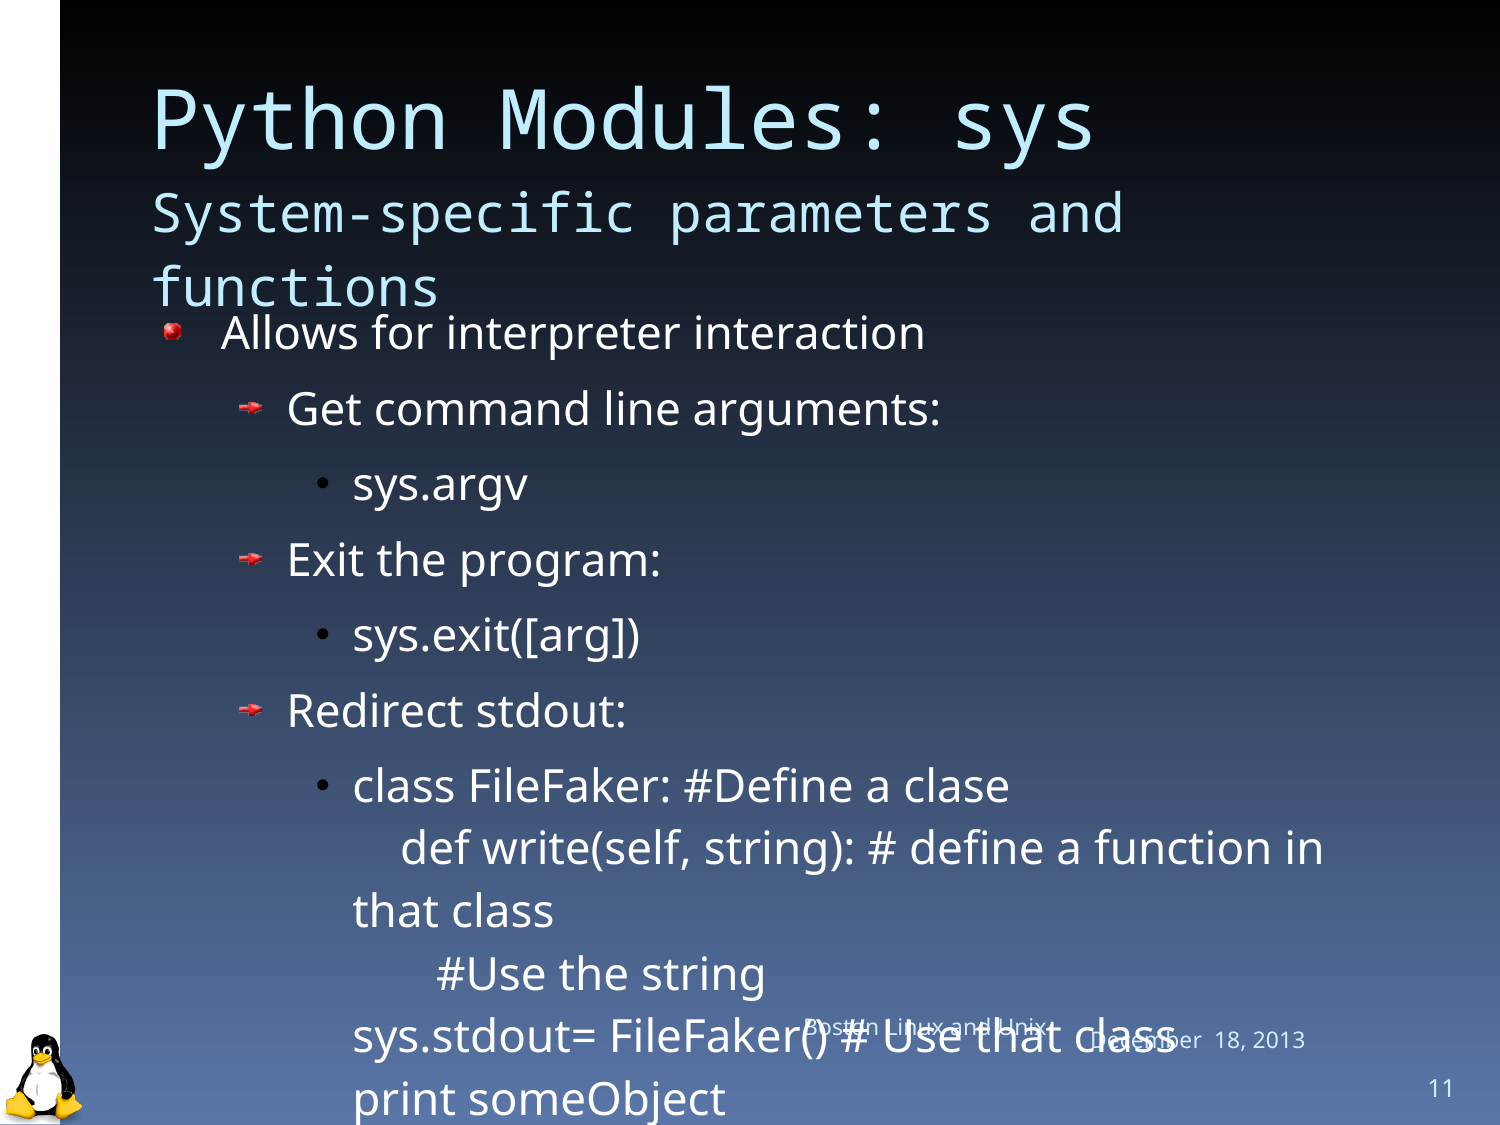

# Python Modules: sys System-specific parameters and functions
Allows for interpreter interaction
Get command line arguments:
sys.argv
Exit the program:
sys.exit([arg])
Redirect stdout:
class FileFaker: #Define a clase
 def write(self, string): # define a function in that class
 #Use the string
sys.stdout= FileFaker() # Use that class
print someObject
December 18, 2013
11